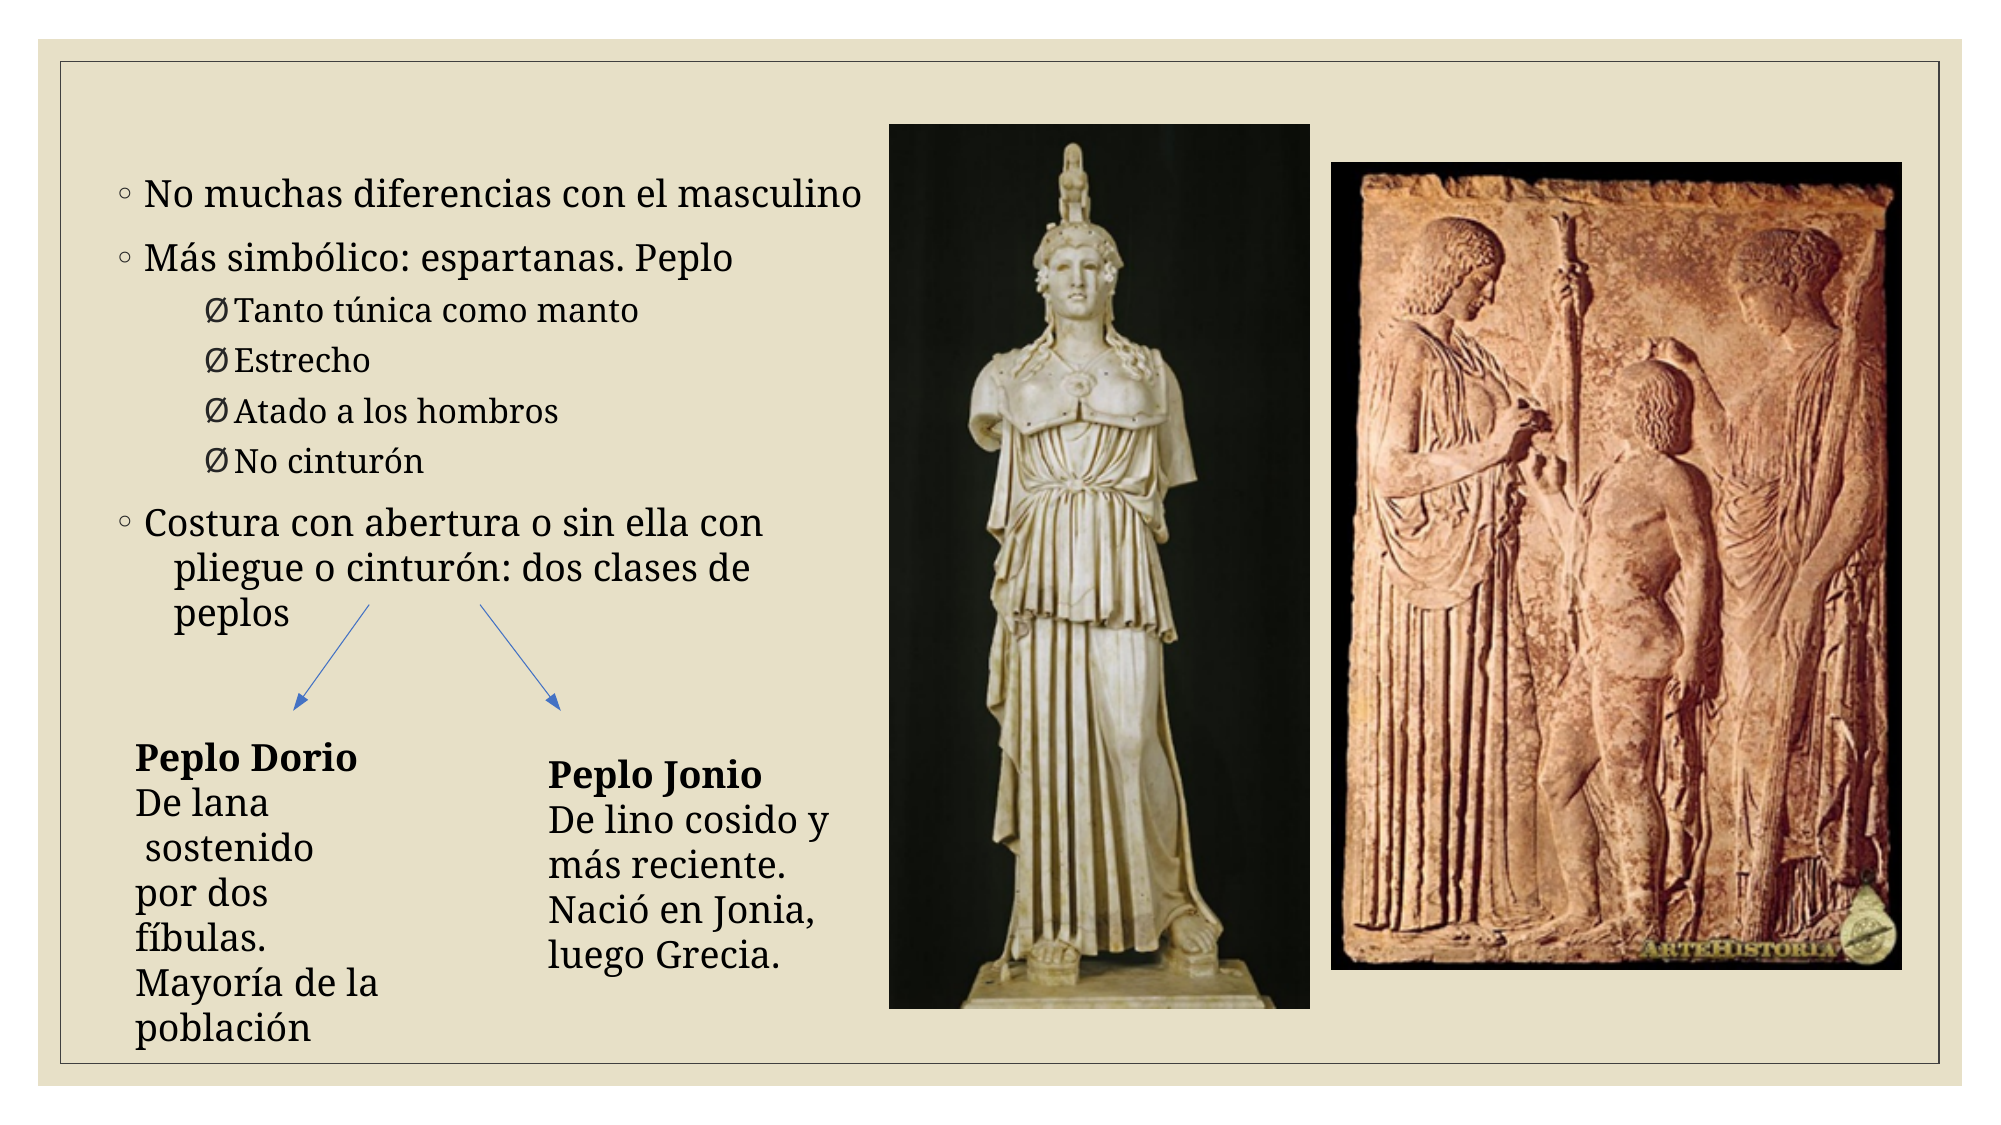

# No muchas diferencias con el masculino
Más simbólico: espartanas. Peplo
Tanto túnica como manto
Estrecho
Atado a los hombros
No cinturón
Costura con abertura o sin ella con pliegue o cinturón: dos clases de peplos
Peplo Dorio
De lana
 sostenido por dos fíbulas.
Mayoría de la población
Peplo Jonio
De lino cosido y más reciente.
Nació en Jonia, luego Grecia.